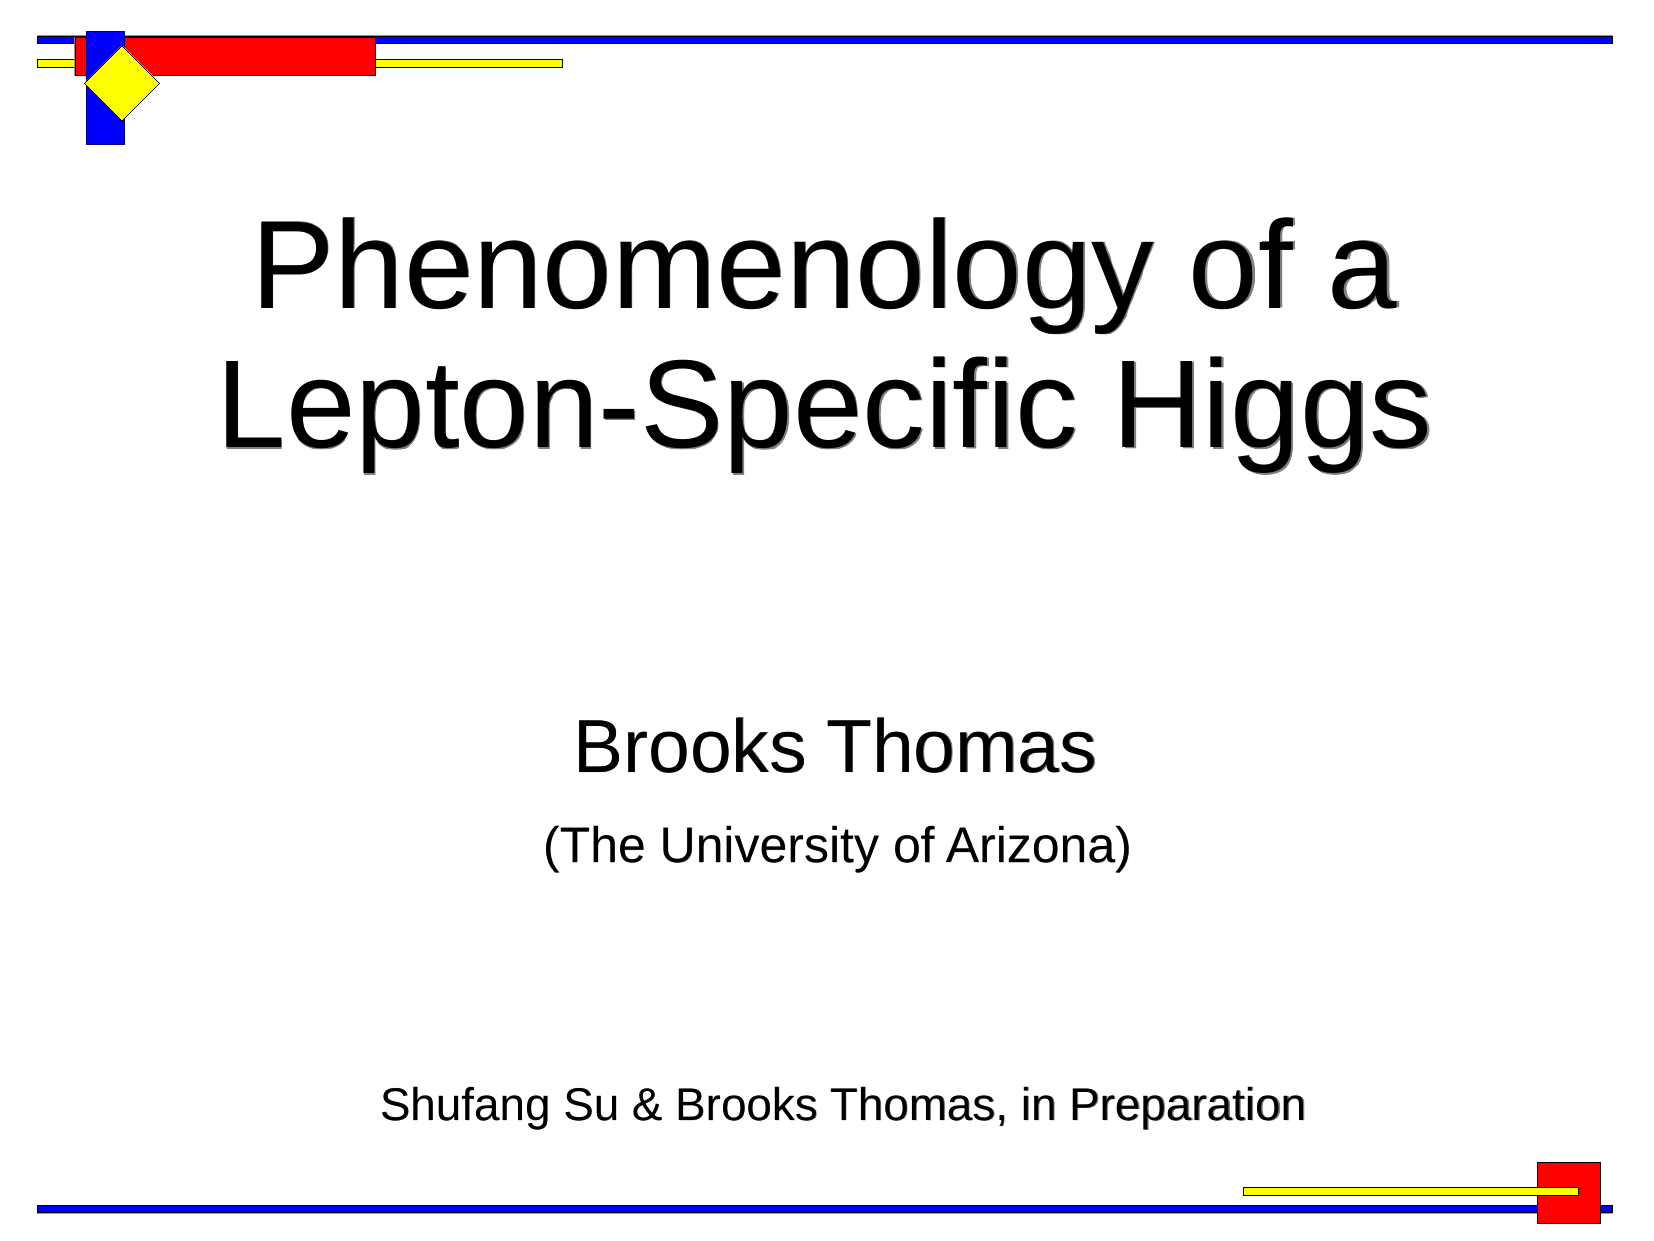

Phenomenology of a Lepton-Specific Higgs
Brooks Thomas
(The University of Arizona)
Shufang Su & Brooks Thomas, in Preparation